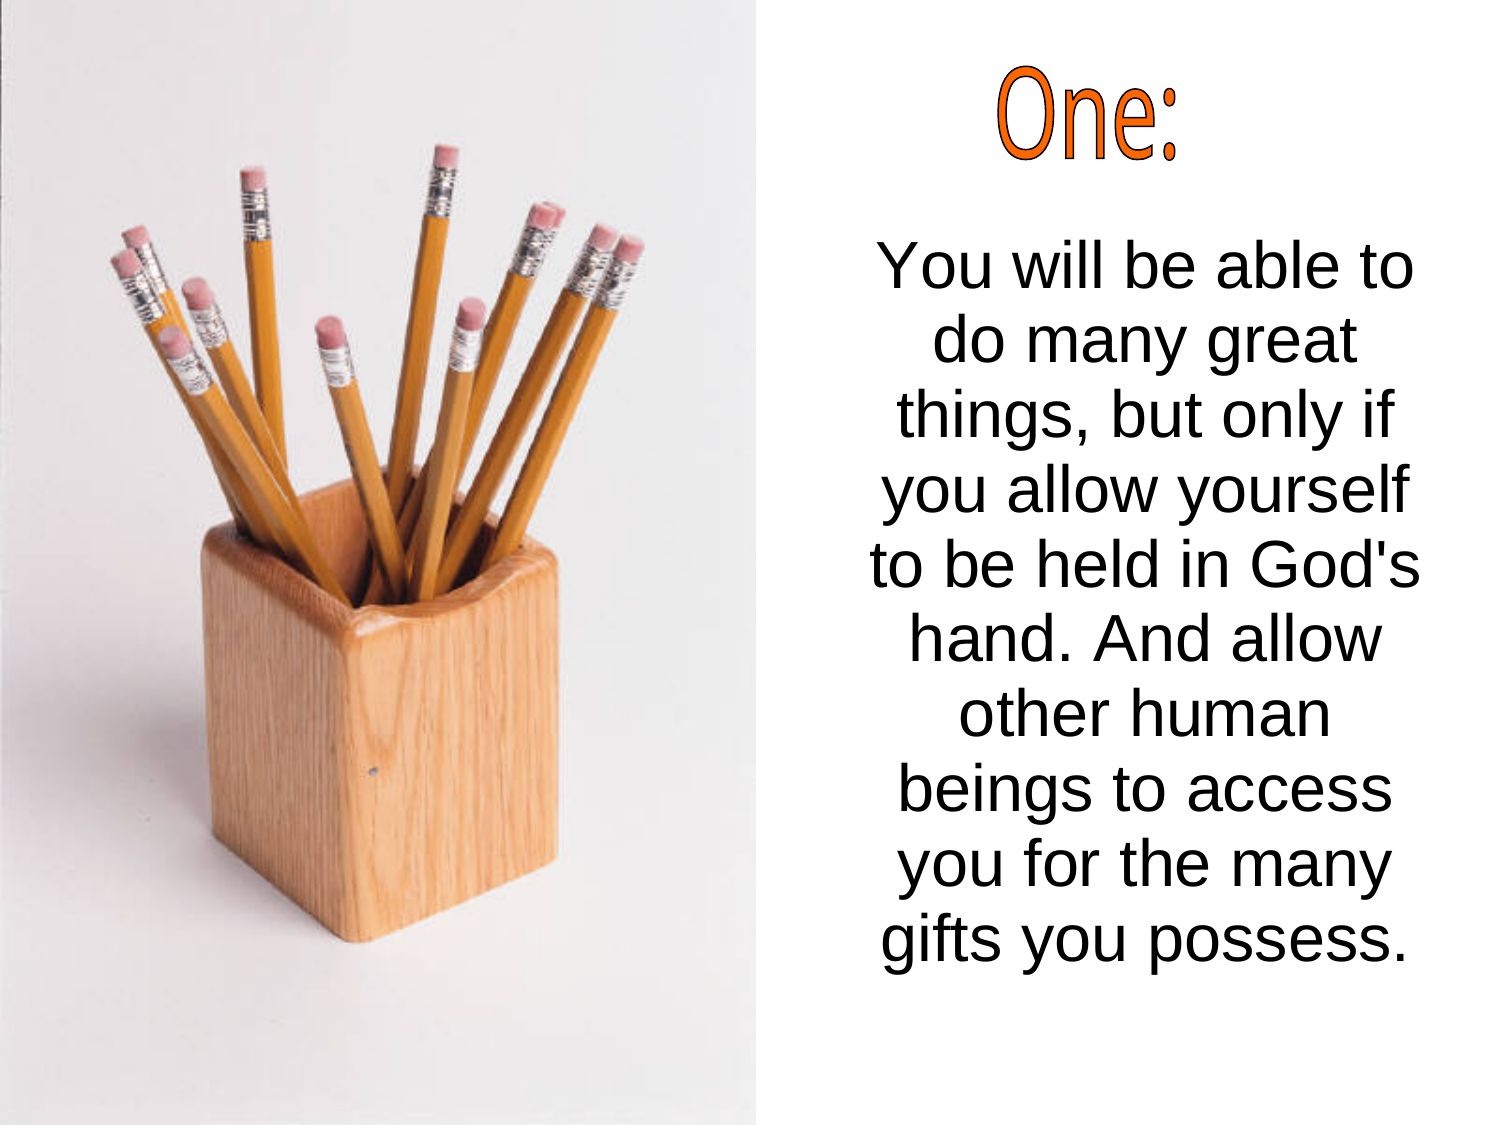

One:
You will be able to do many great things, but only if you allow yourself to be held in God's hand. And allow other human beings to access you for the many gifts you possess.